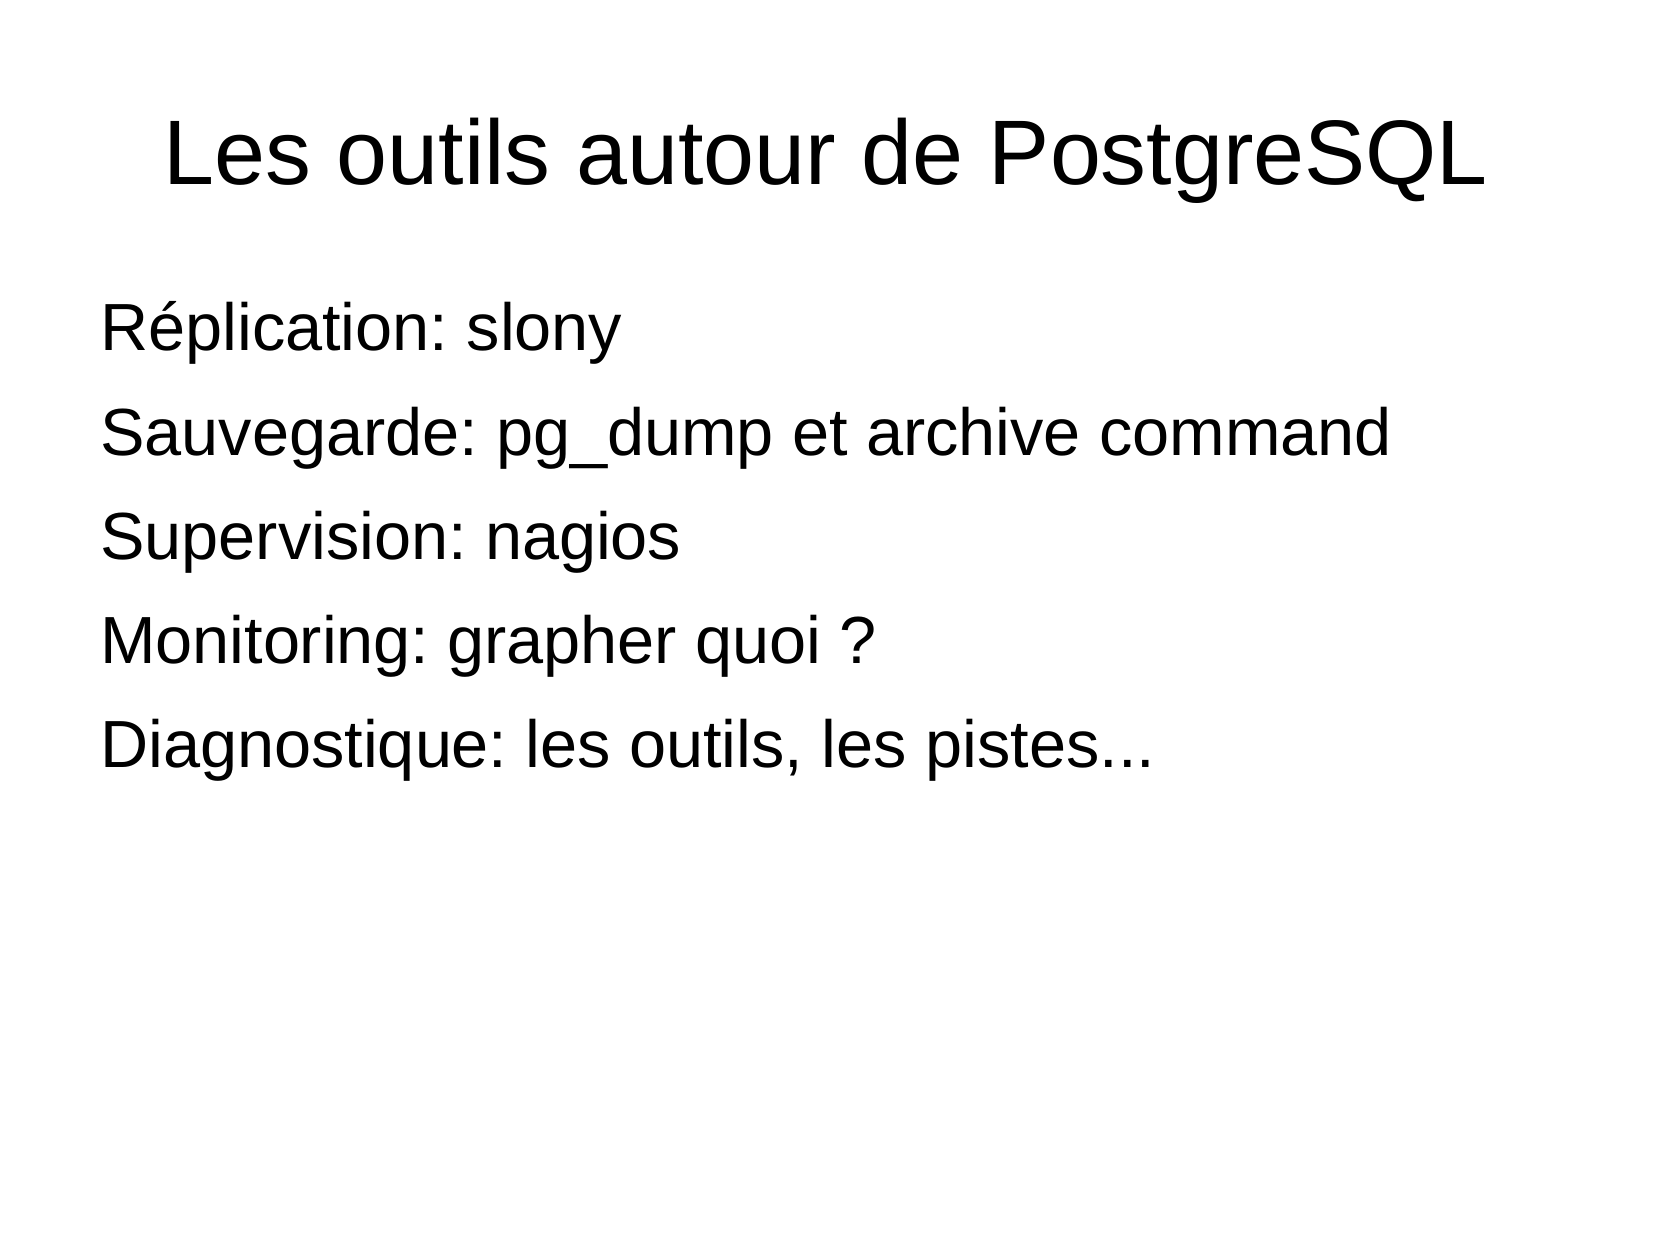

# Les outils autour de PostgreSQL
Réplication: slony
Sauvegarde: pg_dump et archive command
Supervision: nagios
Monitoring: grapher quoi ?
Diagnostique: les outils, les pistes...